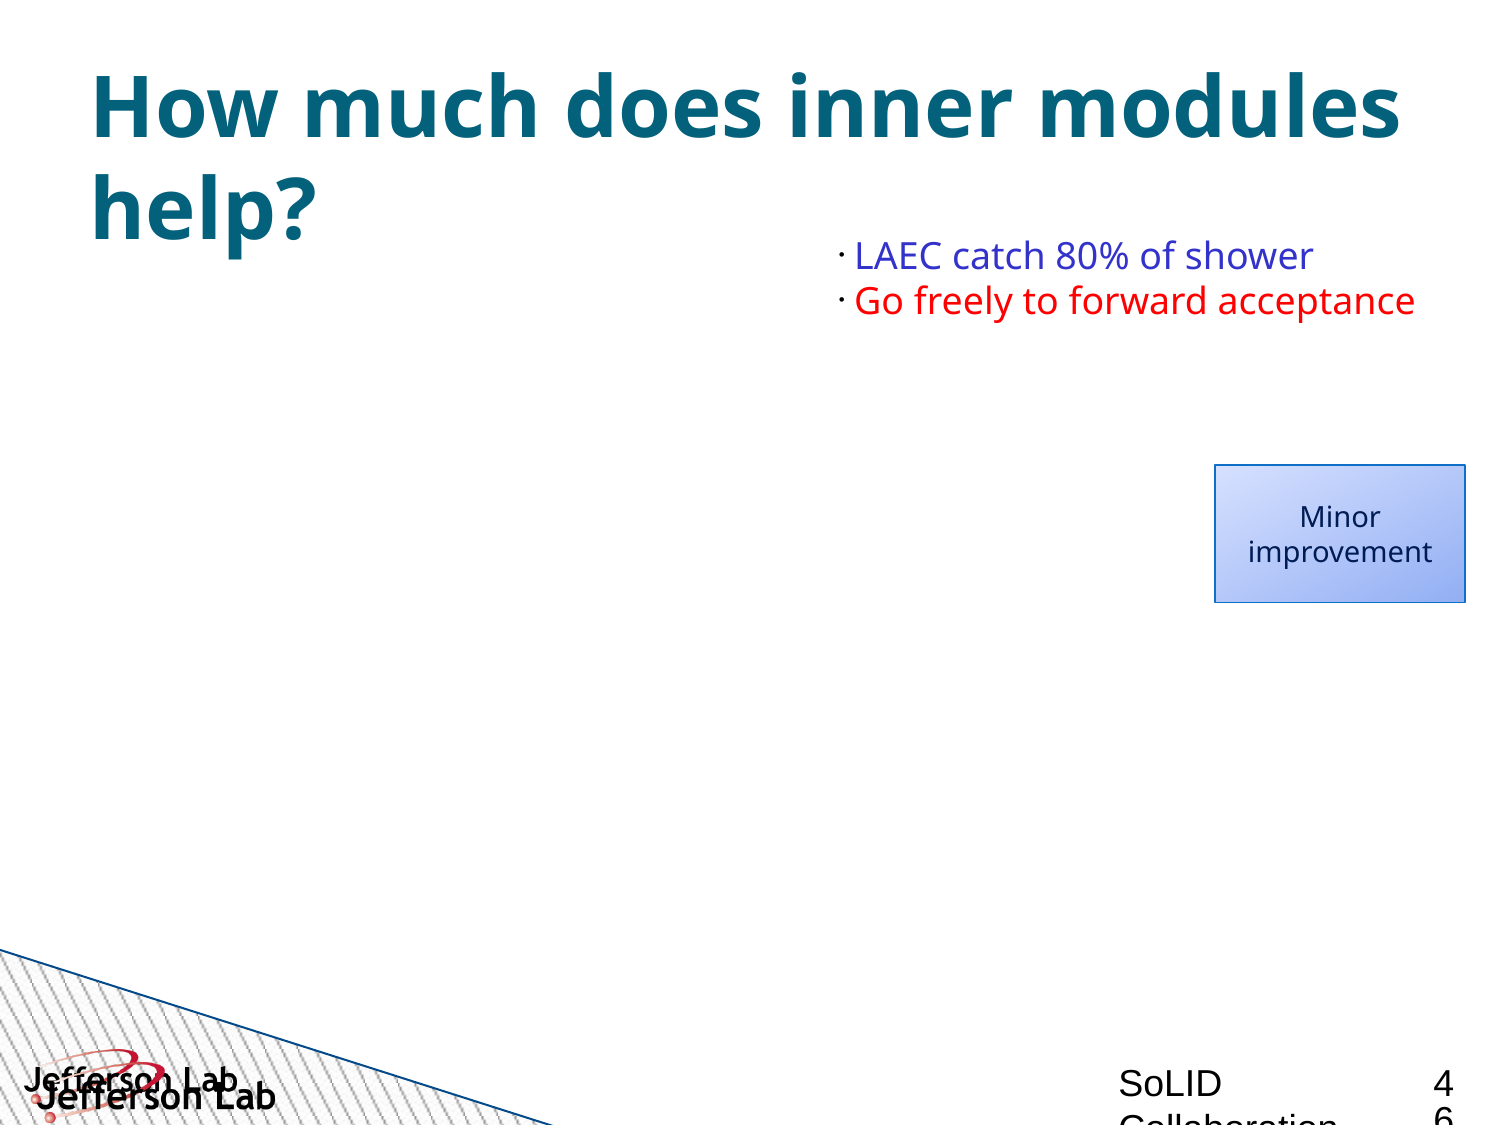

How much does inner modules help?
 LAEC catch 80% of shower
 Go freely to forward acceptance
Minor improvement
Stand conf. 404 10x10 cm2 modules
+ 116 5x5 cm2 inner modules
SoLID Collaboration Meeting